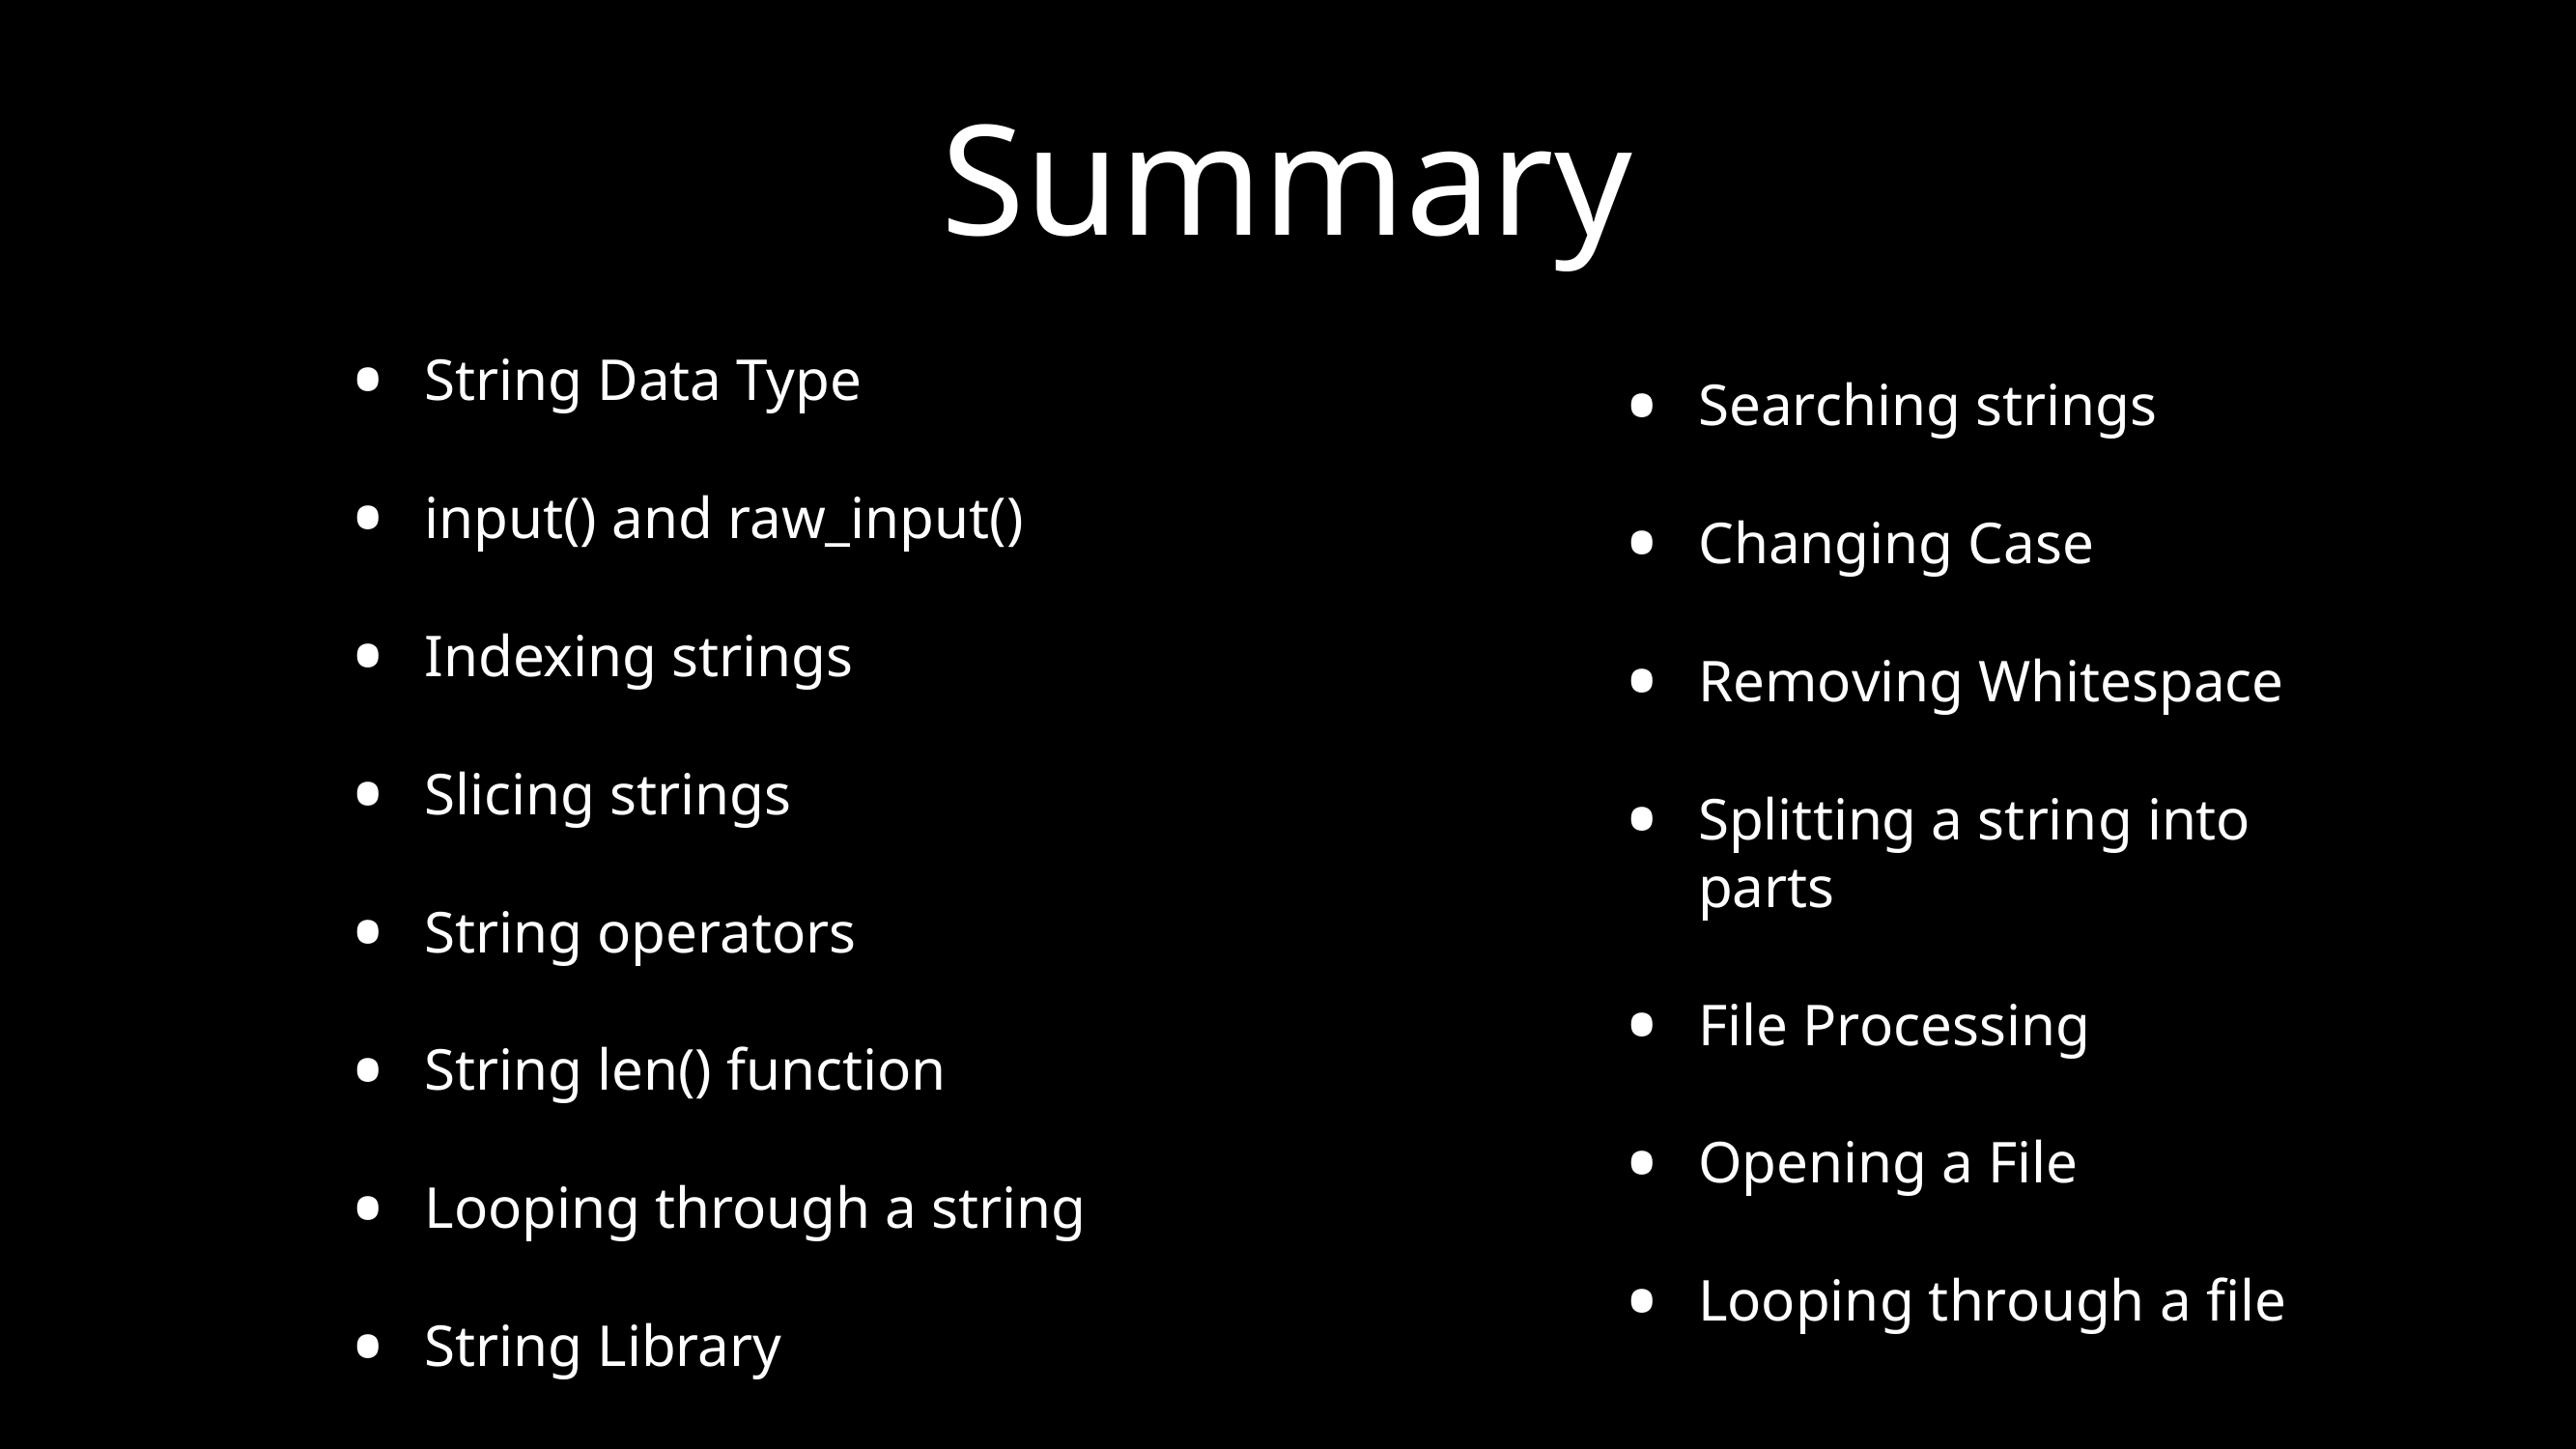

# Summary
Searching strings
Changing Case
Removing Whitespace
Splitting a string into parts
File Processing
Opening a File
Looping through a file
String Data Type
input() and raw_input()
Indexing strings
Slicing strings
String operators
String len() function
Looping through a string
String Library